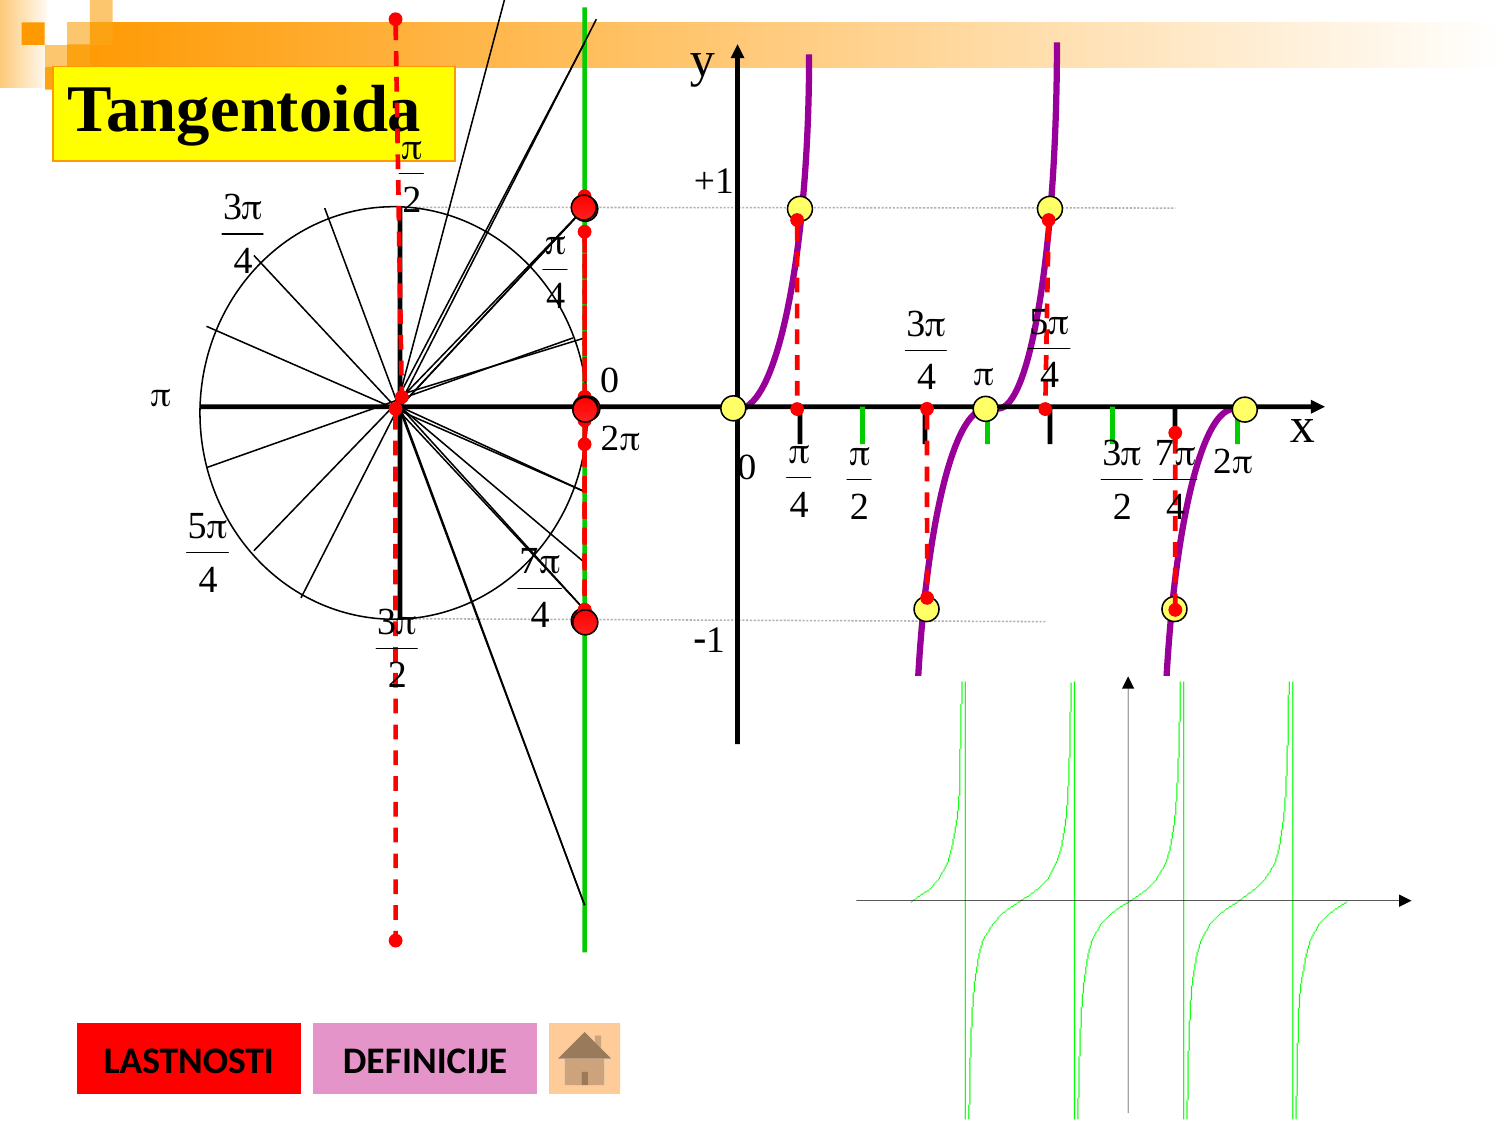

y
Tangentoida
+1
x
1
LASTNOSTI
DEFINICIJE